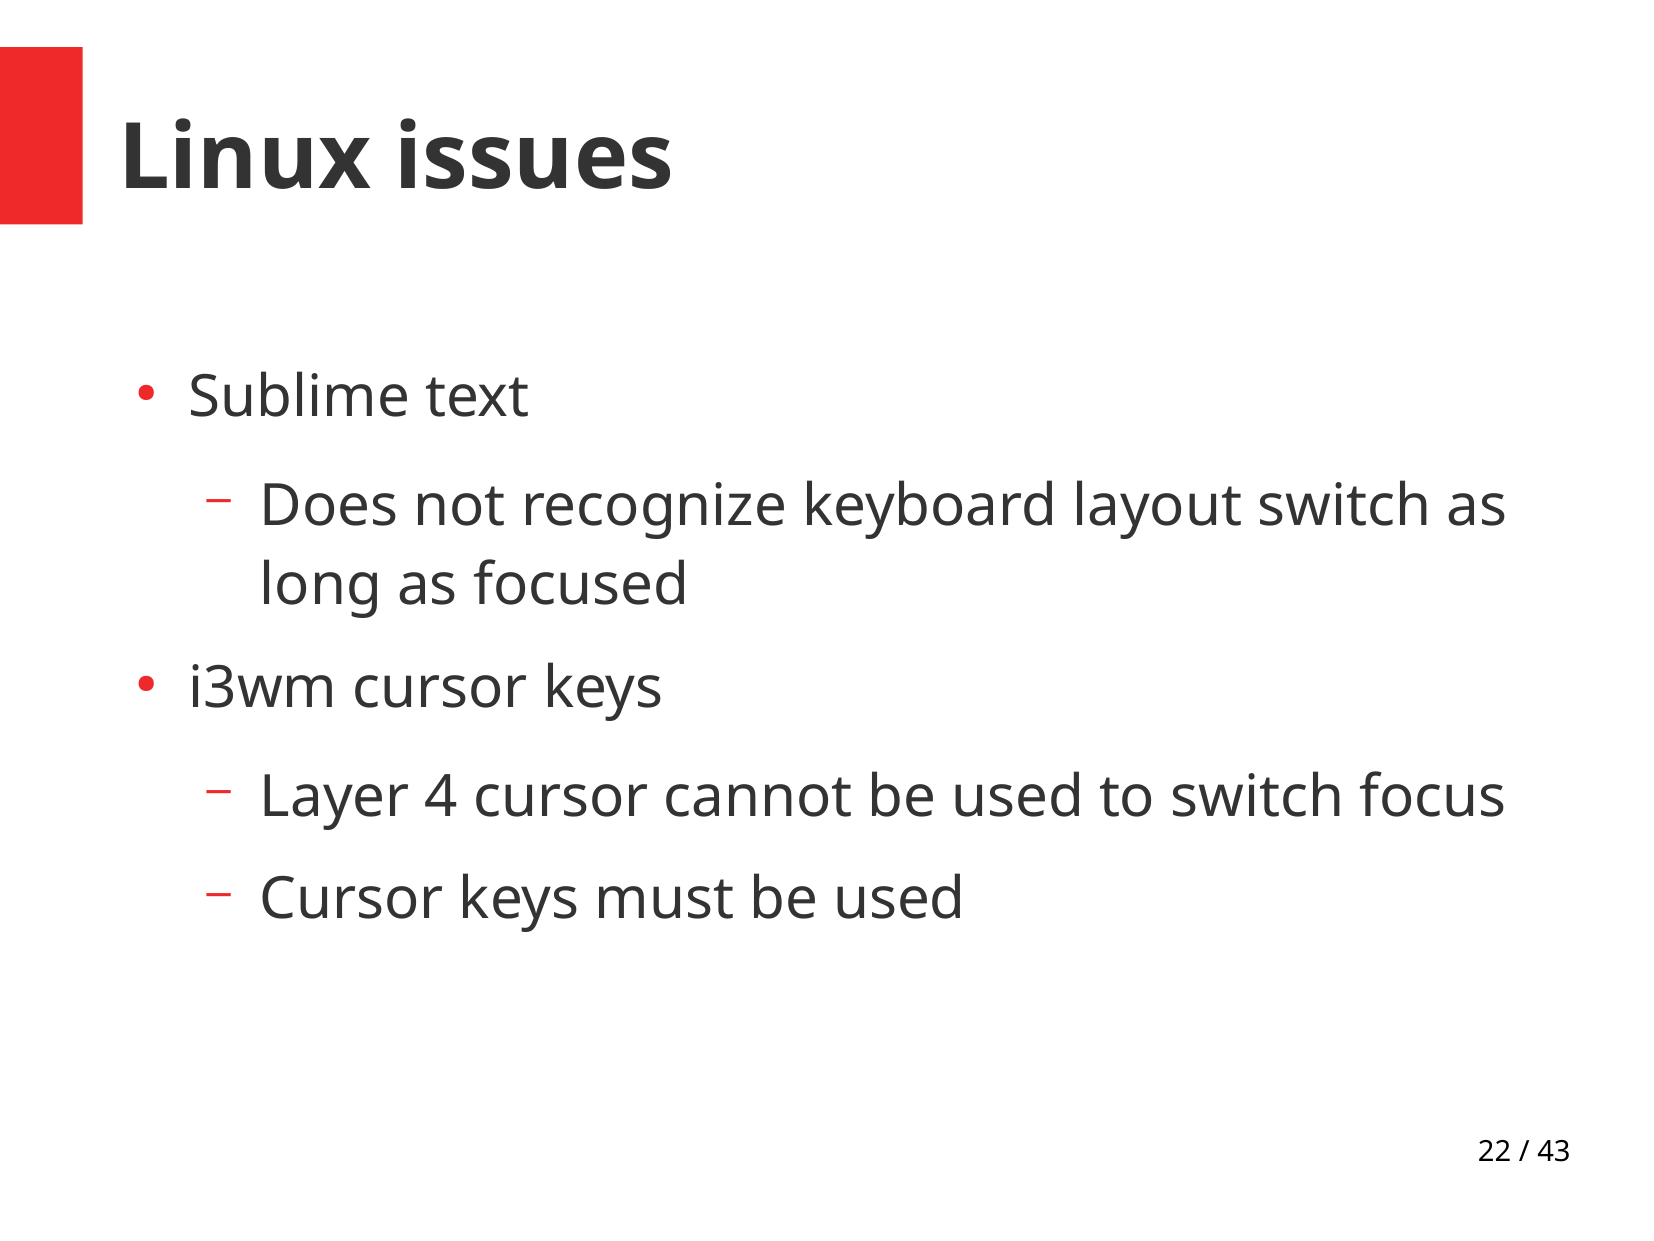

# Linux issues
Sublime text
Does not recognize keyboard layout switch as long as focused
i3wm cursor keys
Layer 4 cursor cannot be used to switch focus
Cursor keys must be used
22